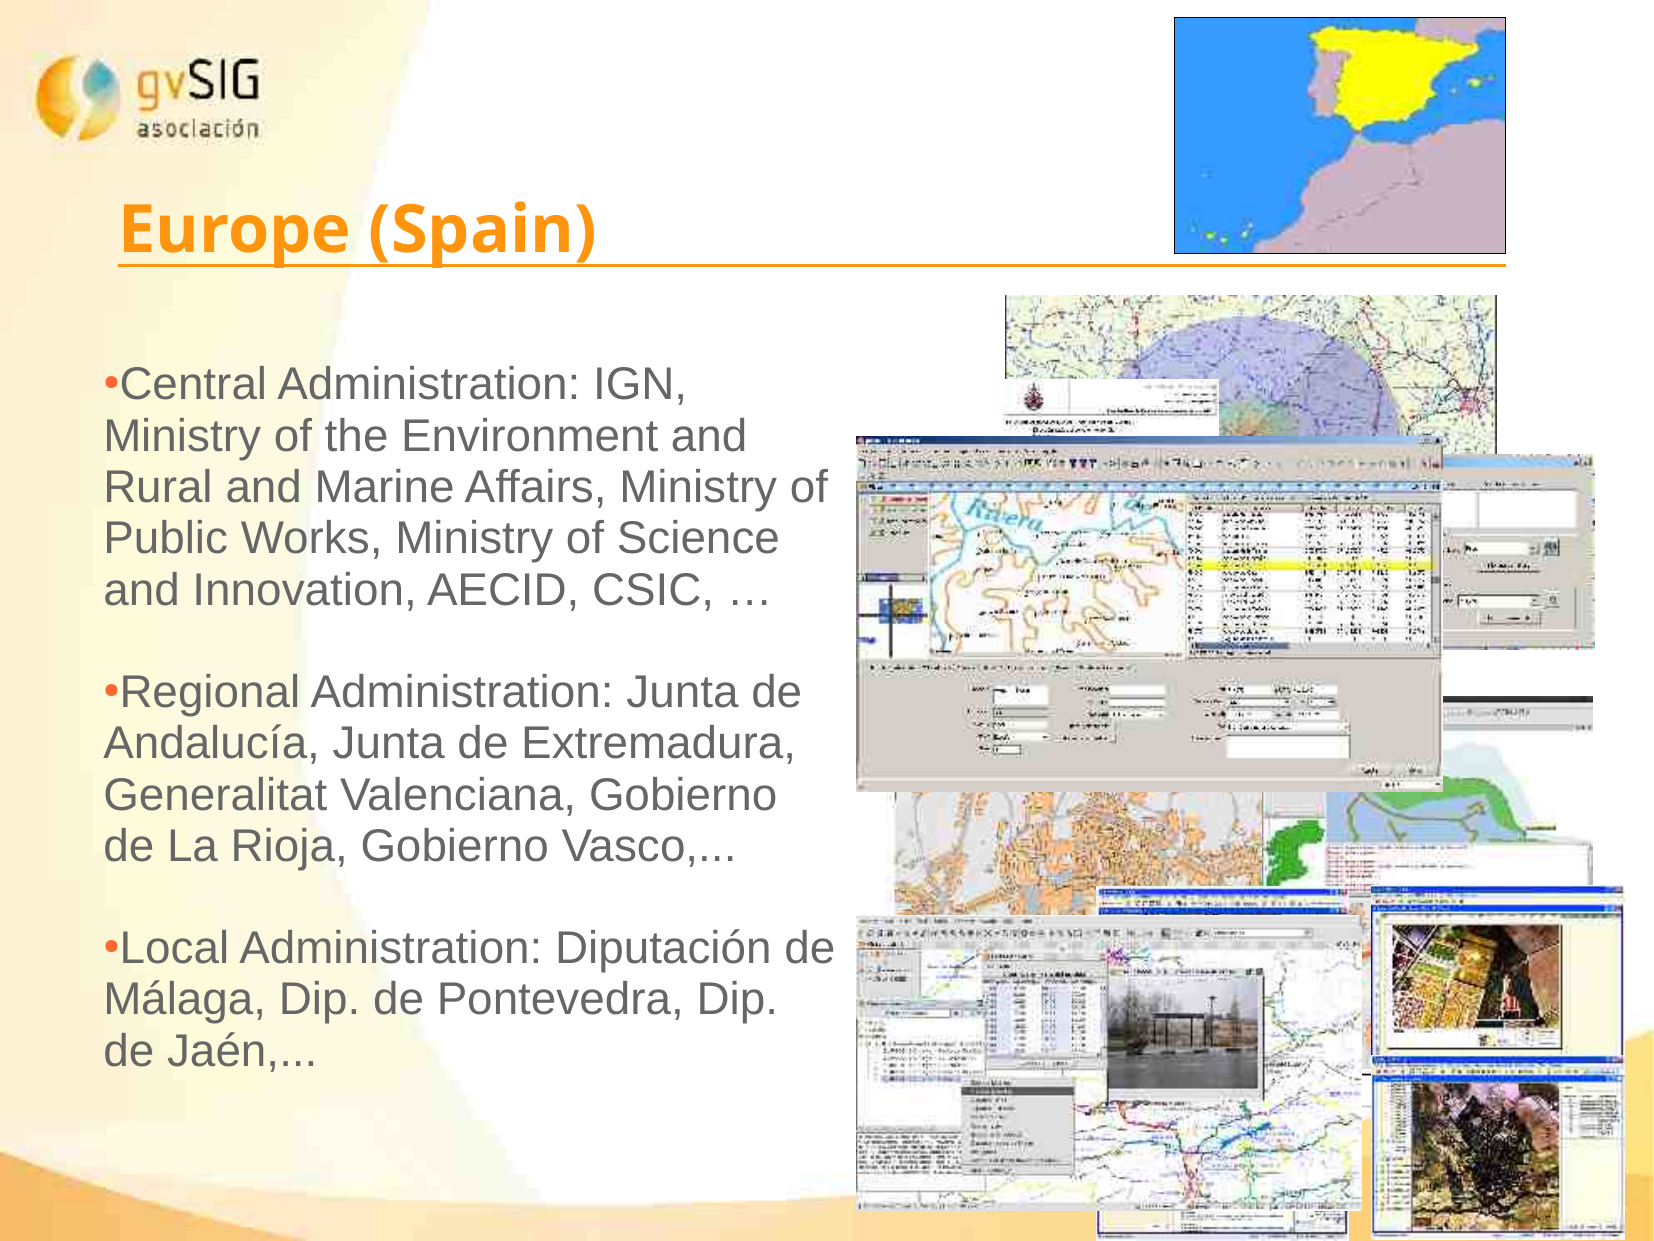

# Europe (Spain)
Central Administration: IGN, Ministry of the Environment and Rural and Marine Affairs, Ministry of Public Works, Ministry of Science and Innovation, AECID, CSIC, …
Regional Administration: Junta de Andalucía, Junta de Extremadura, Generalitat Valenciana, Gobierno de La Rioja, Gobierno Vasco,...
Local Administration: Diputación de Málaga, Dip. de Pontevedra, Dip. de Jaén,...